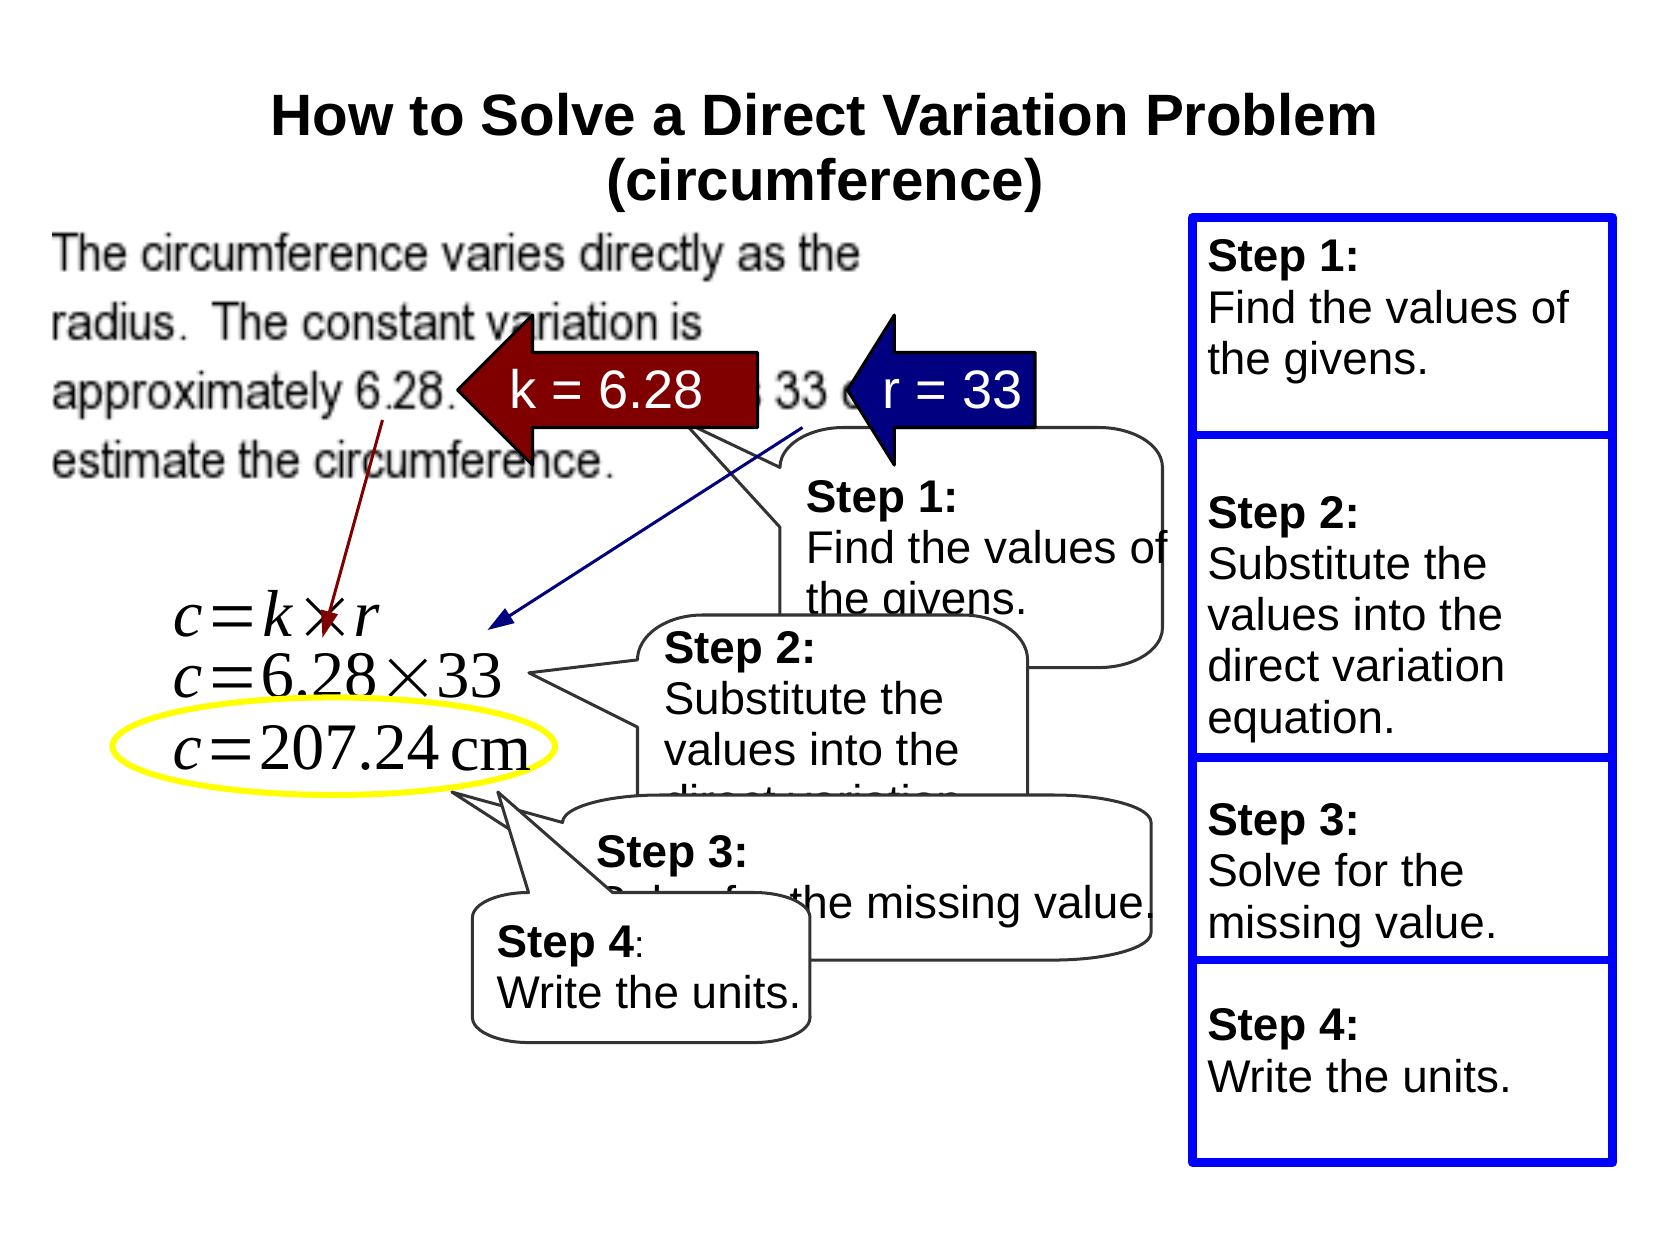

How to Solve a Direct Variation Problem (circumference)
Step 1:
Find the values of the givens.
Step 2:
Substitute the values into the direct variation equation.
Step 3:
Solve for the missing value.
Step 4:
Write the units.
k = 6.28
r = 33
Step 1:
Find the values of
the givens.
Step 2:
Substitute the
values into the
direct variation
equation.
cm
Step 3:
Solve for the missing value.
Step 4:
Write the units.